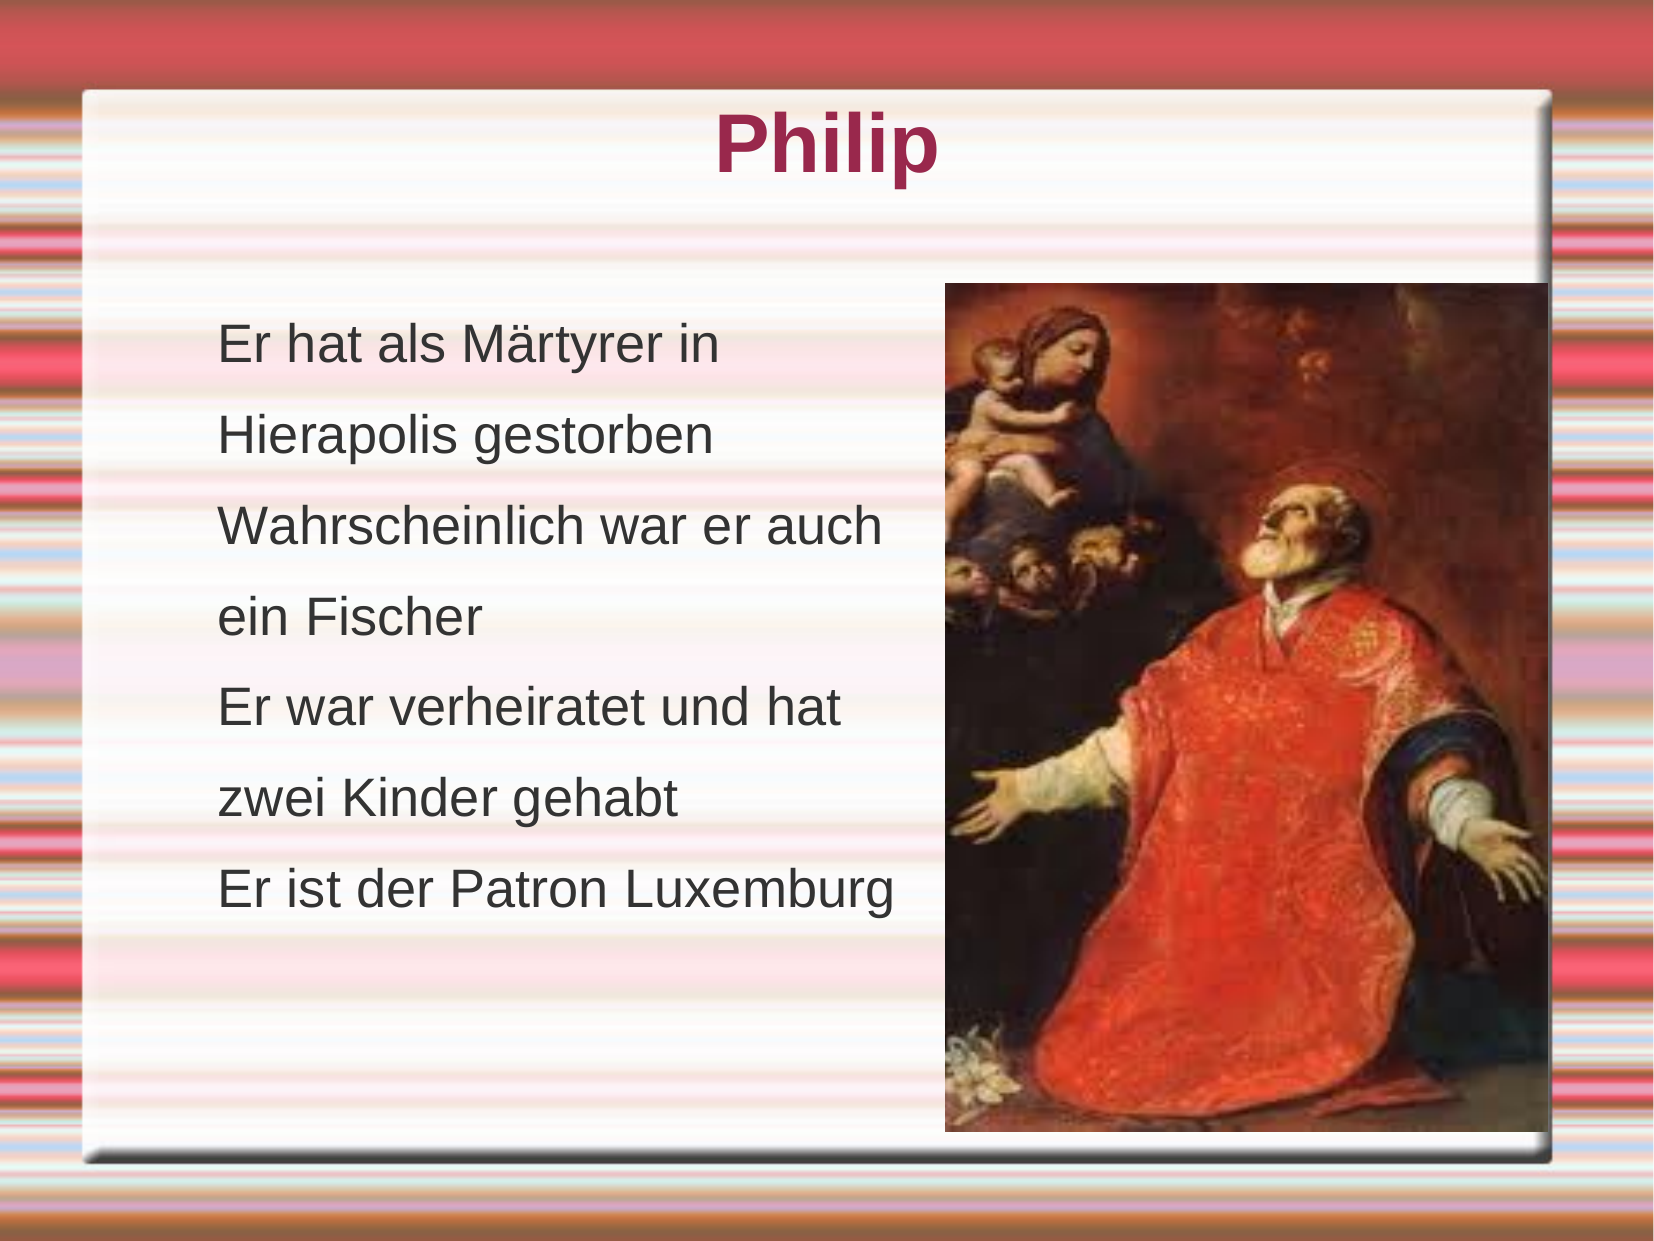

# Philip
Er hat als Märtyrer in Hierapolis gestorben
Wahrscheinlich war er auch ein Fischer
Er war verheiratet und hat zwei Kinder gehabt
Er ist der Patron Luxemburg